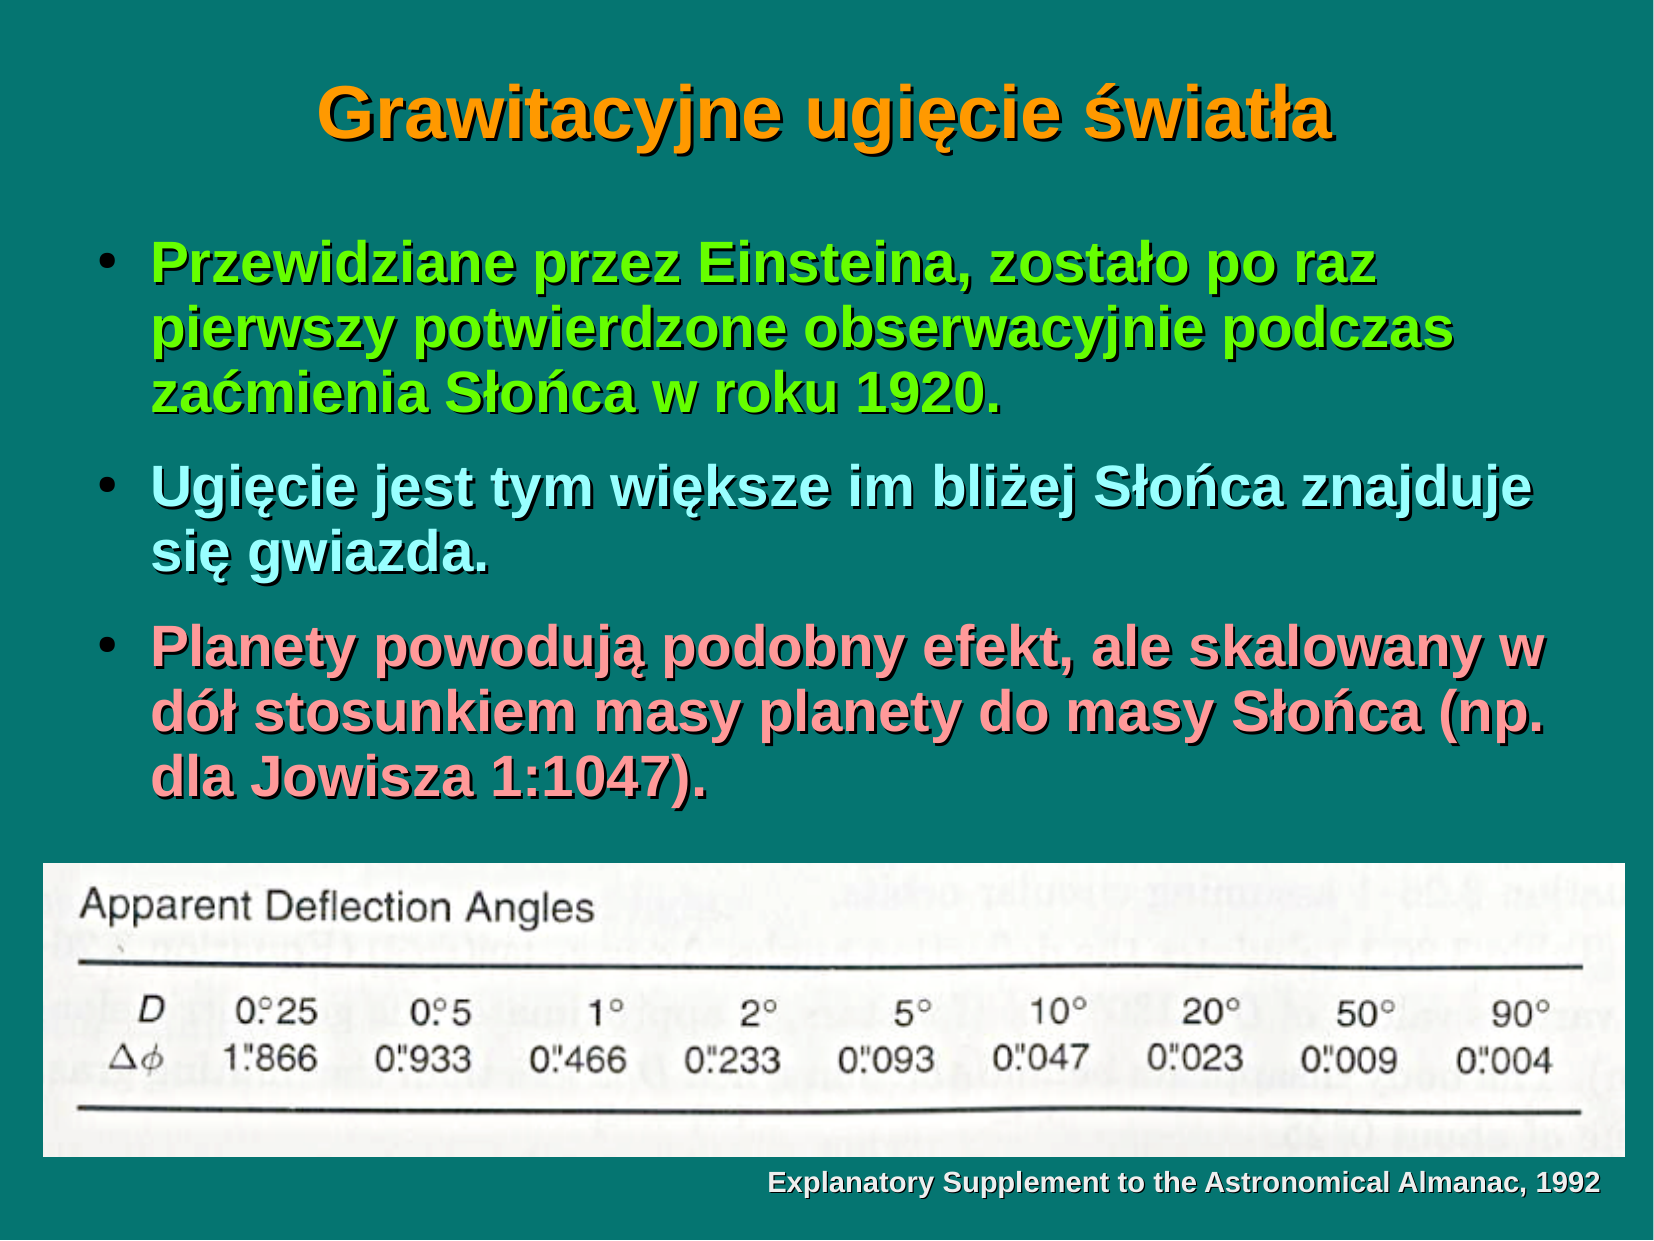

# Grawitacyjne ugięcie światła
Przewidziane przez Einsteina, zostało po raz pierwszy potwierdzone obserwacyjnie podczas zaćmienia Słońca w roku 1920.
Ugięcie jest tym większe im bliżej Słońca znajduje się gwiazda.
Planety powodują podobny efekt, ale skalowany w dół stosunkiem masy planety do masy Słońca (np. dla Jowisza 1:1047).
Explanatory Supplement to the Astronomical Almanac, 1992